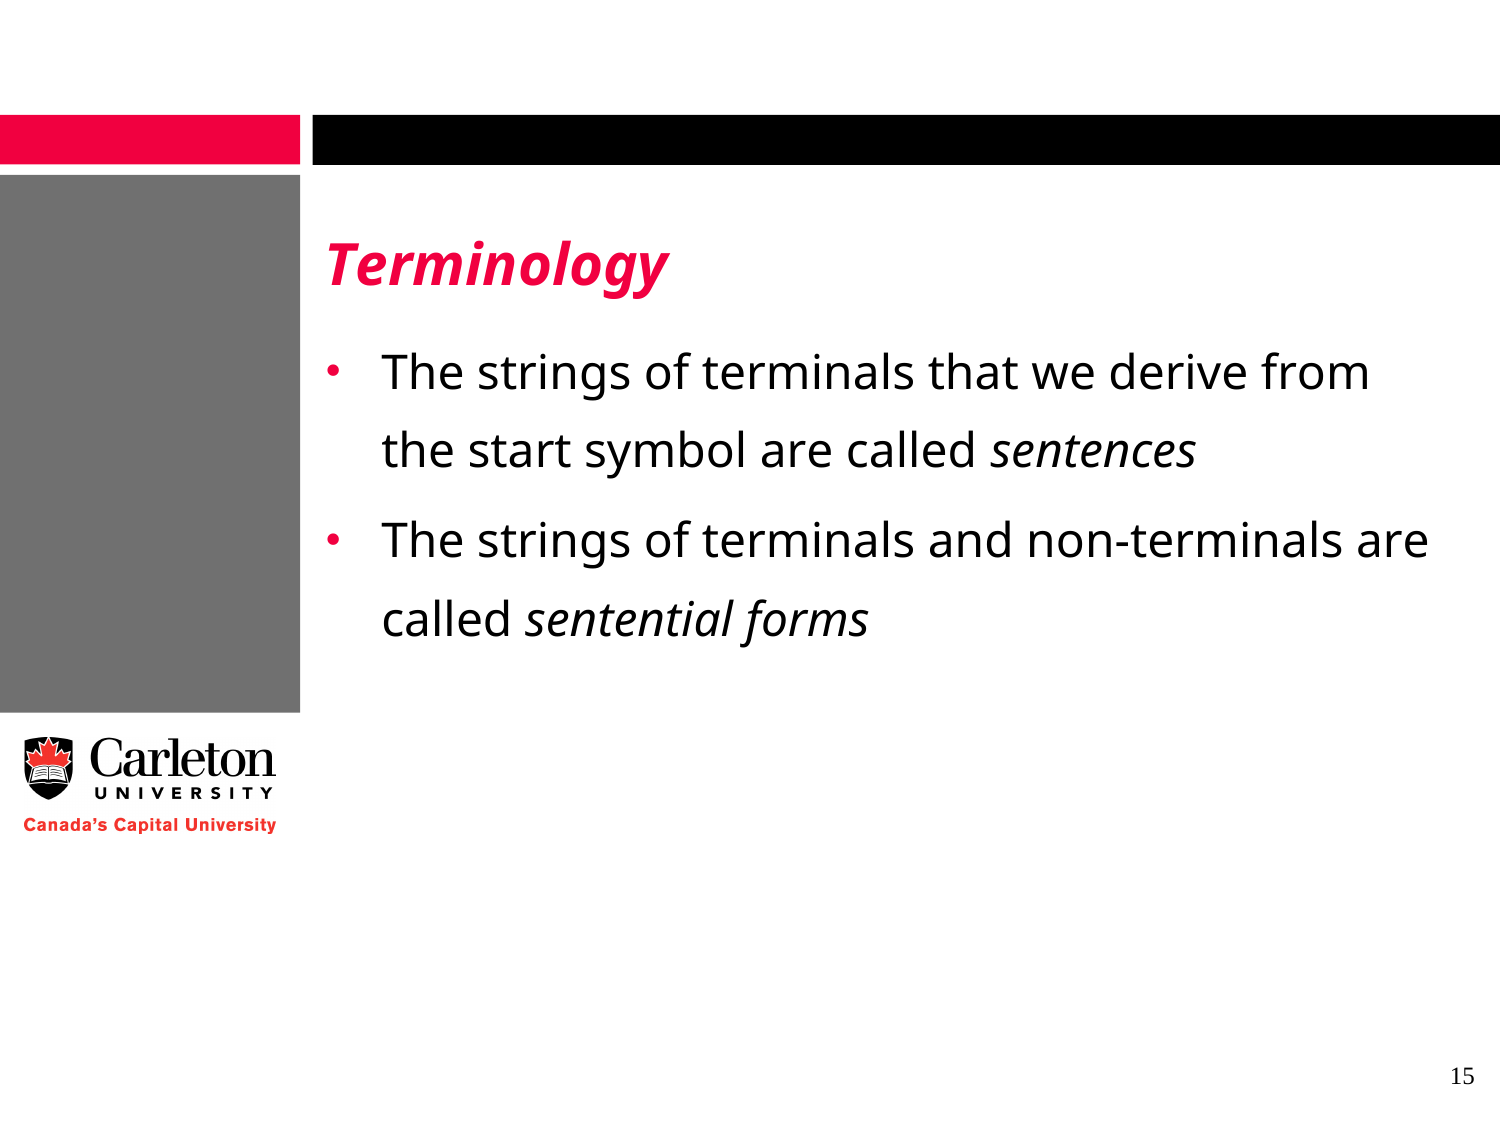

# Terminology
The strings of terminals that we derive from the start symbol are called sentences
The strings of terminals and non-terminals are called sentential forms
15